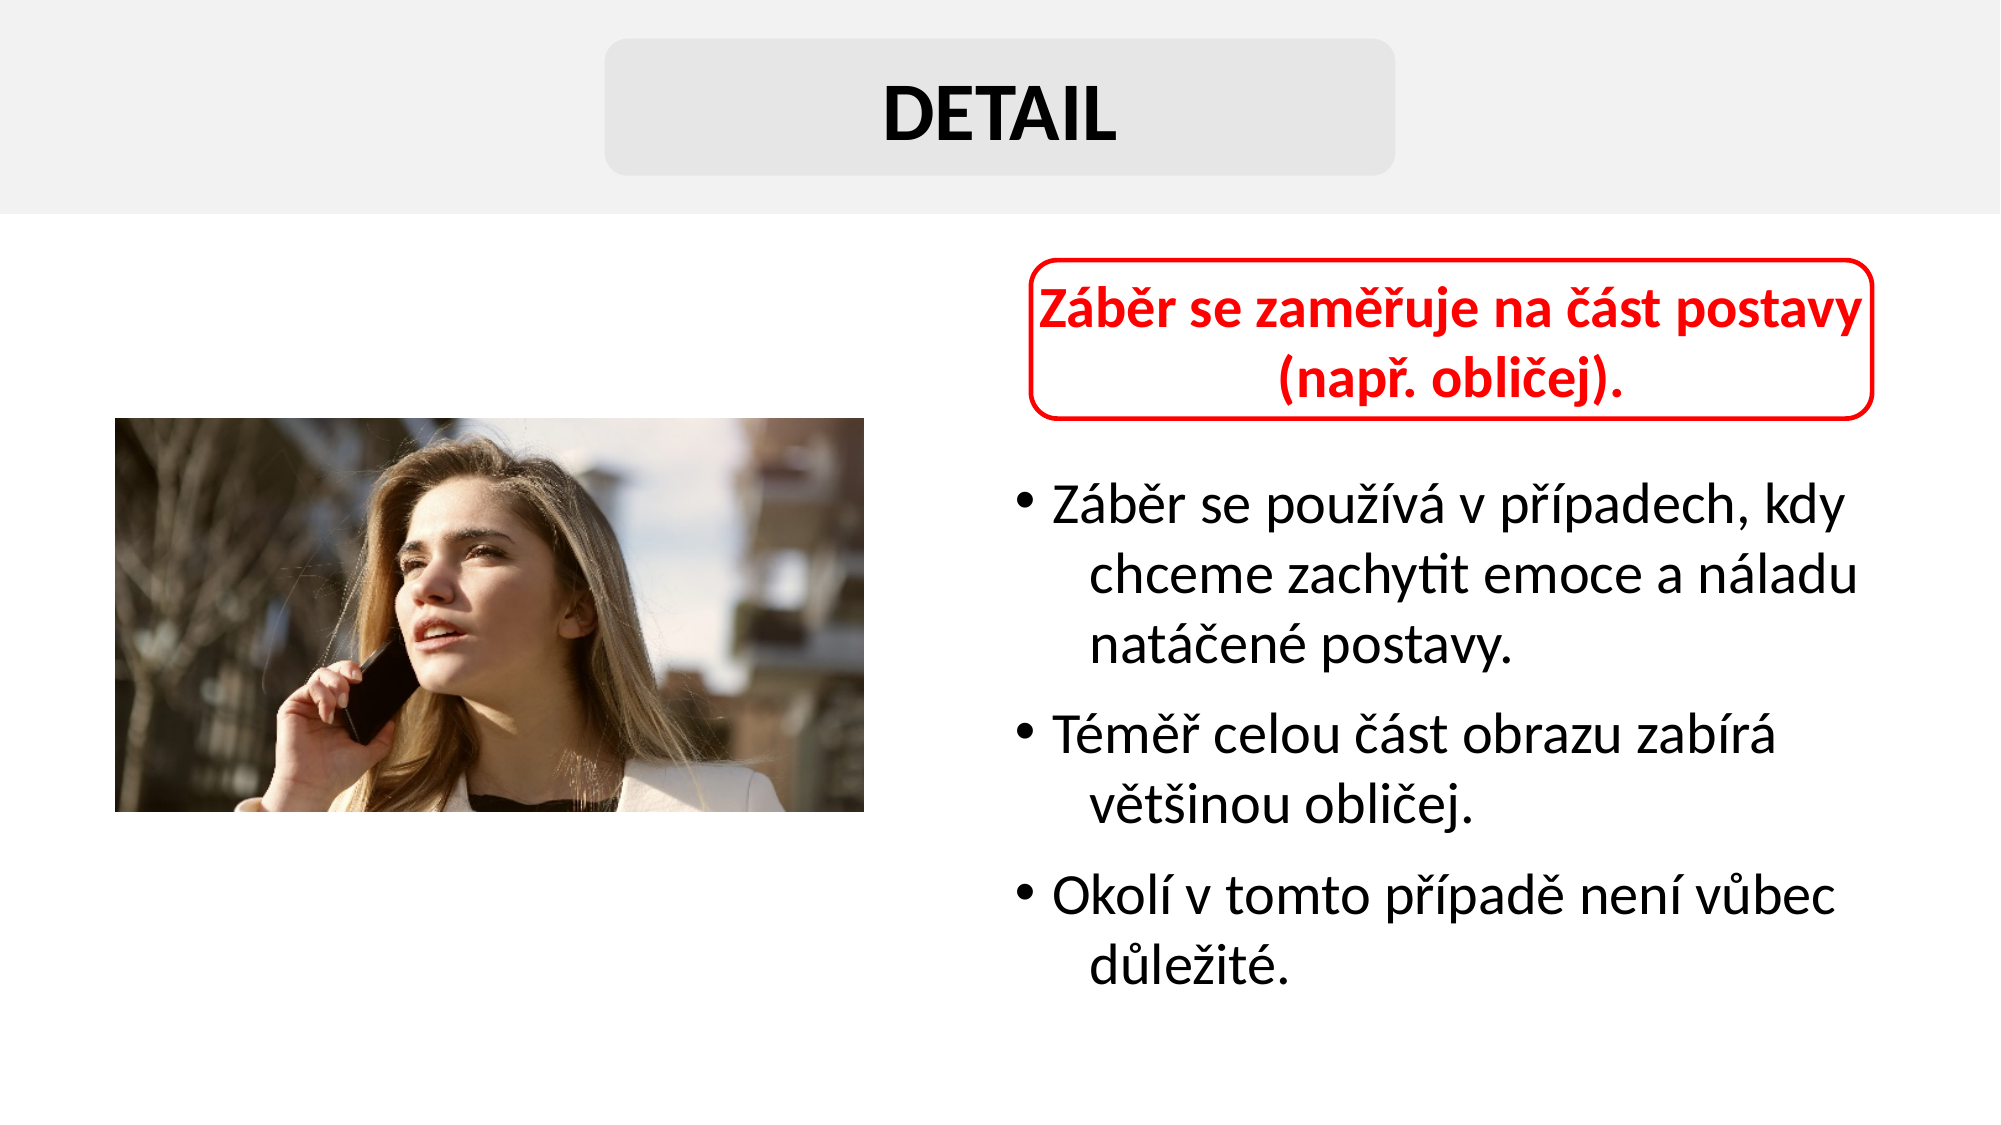

DETAIL
Záběr se zaměřuje na část postavy (např. obličej).
Záběr se používá v případech, kdy chceme zachytit emoce a náladu natáčené postavy.
Téměř celou část obrazu zabírá většinou obličej.
Okolí v tomto případě není vůbec důležité.